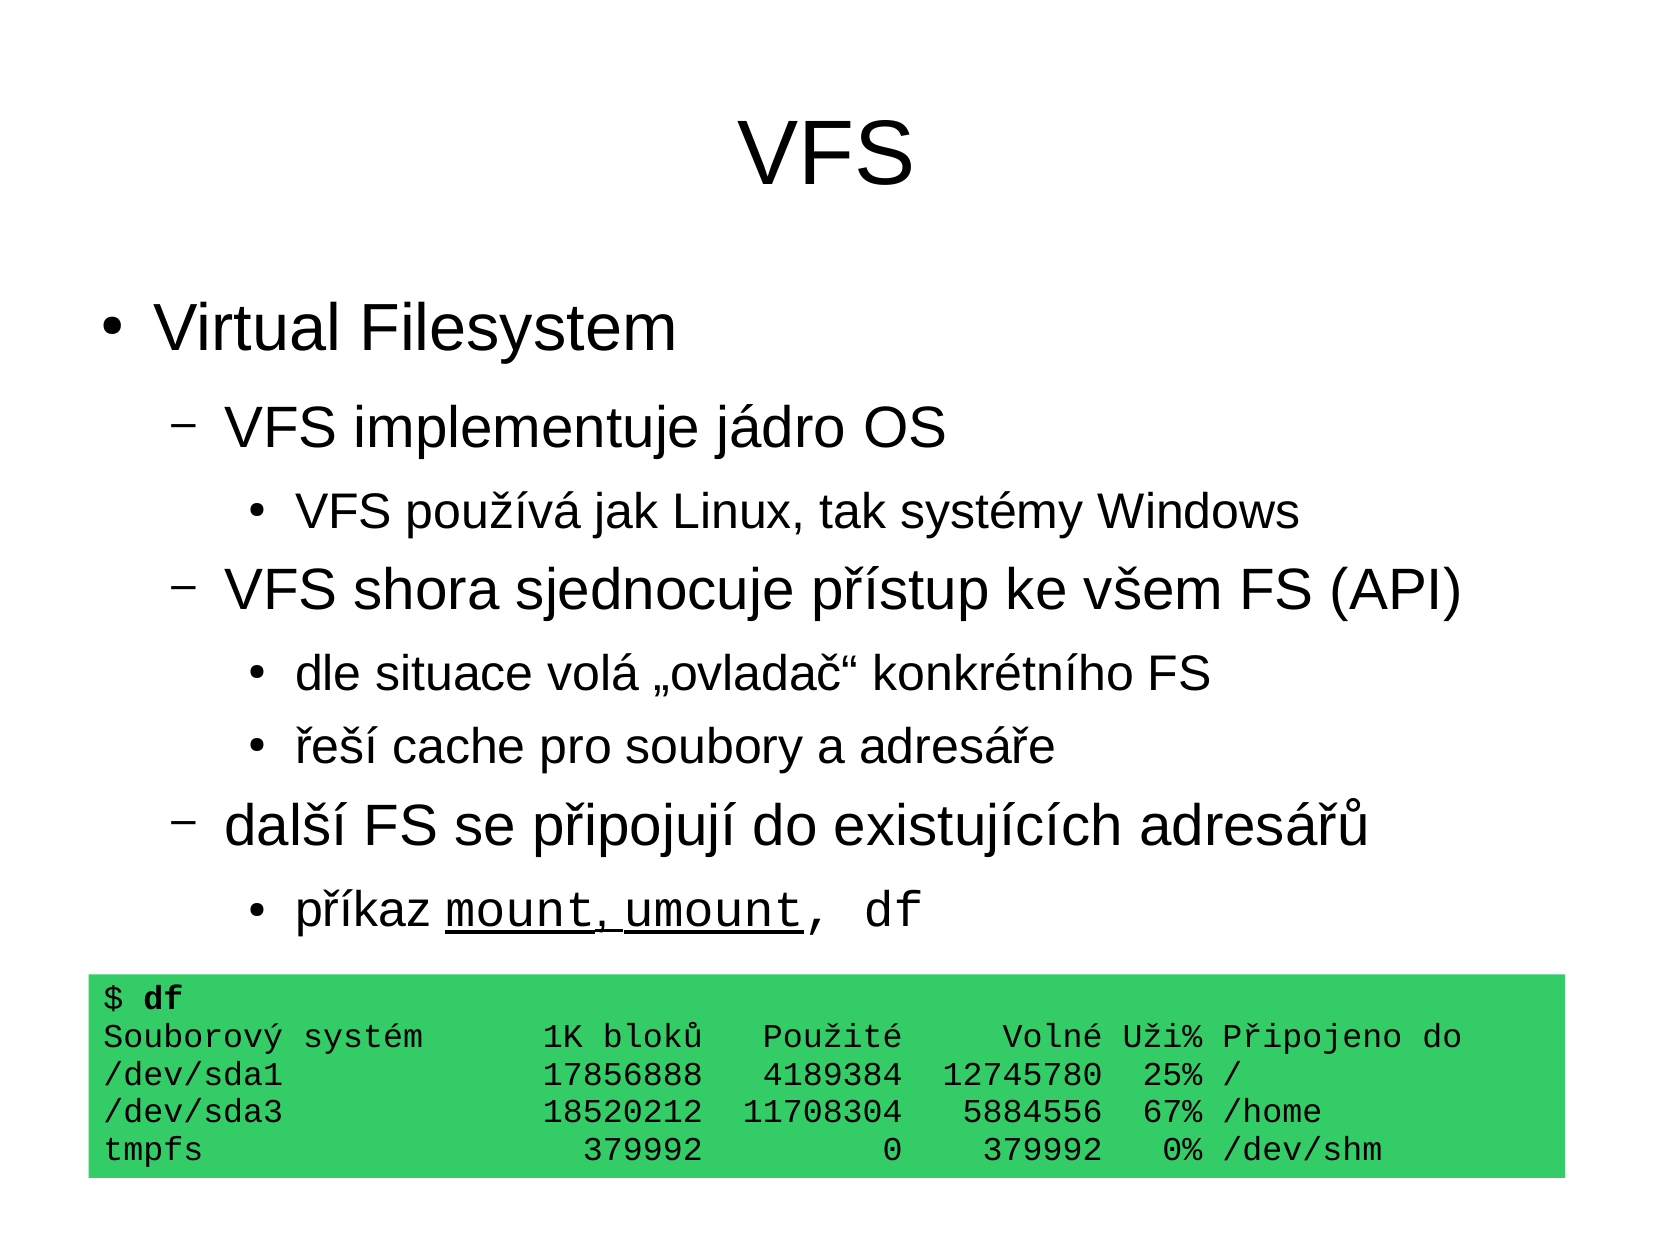

# VFS
Virtual Filesystem
VFS implementuje jádro OS
VFS používá jak Linux, tak systémy Windows
VFS shora sjednocuje přístup ke všem FS (API)
dle situace volá „ovladač“ konkrétního FS
řeší cache pro soubory a adresáře
další FS se připojují do existujících adresářů
příkaz mount, umount, df
$ df
Souborový systém 1K bloků Použité Volné Uži% Připojeno do
/dev/sda1 17856888 4189384 12745780 25% /
/dev/sda3 18520212 11708304 5884556 67% /home
tmpfs 379992 0 379992 0% /dev/shm